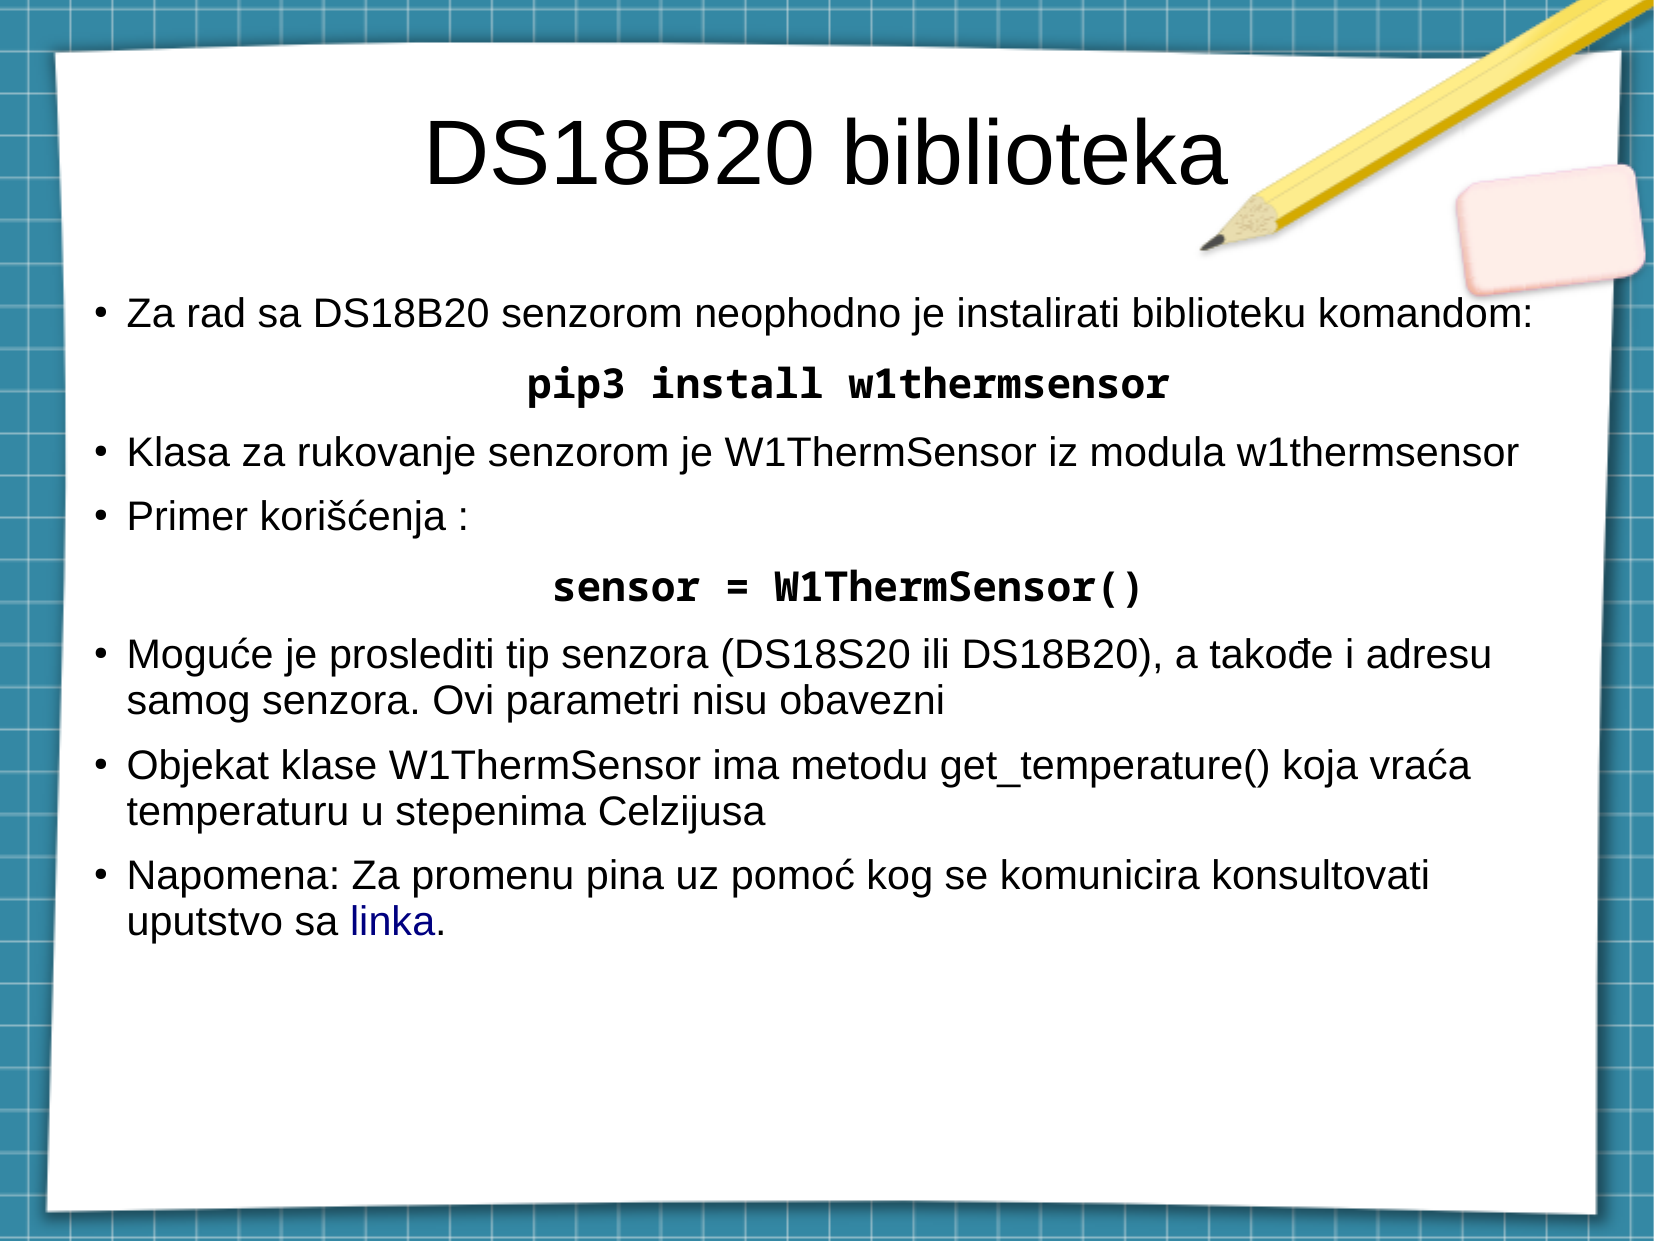

# DS18B20 biblioteka
Za rad sa DS18B20 senzorom neophodno je instalirati biblioteku komandom:
pip3 install w1thermsensor
Klasa za rukovanje senzorom je W1ThermSensor iz modula w1thermsensor
Primer korišćenja :
sensor = W1ThermSensor()
Moguće je proslediti tip senzora (DS18S20 ili DS18B20), a takođe i adresu samog senzora. Ovi parametri nisu obavezni
Objekat klase W1ThermSensor ima metodu get_temperature() koja vraća temperaturu u stepenima Celzijusa
Napomena: Za promenu pina uz pomoć kog se komunicira konsultovati uputstvo sa linka.